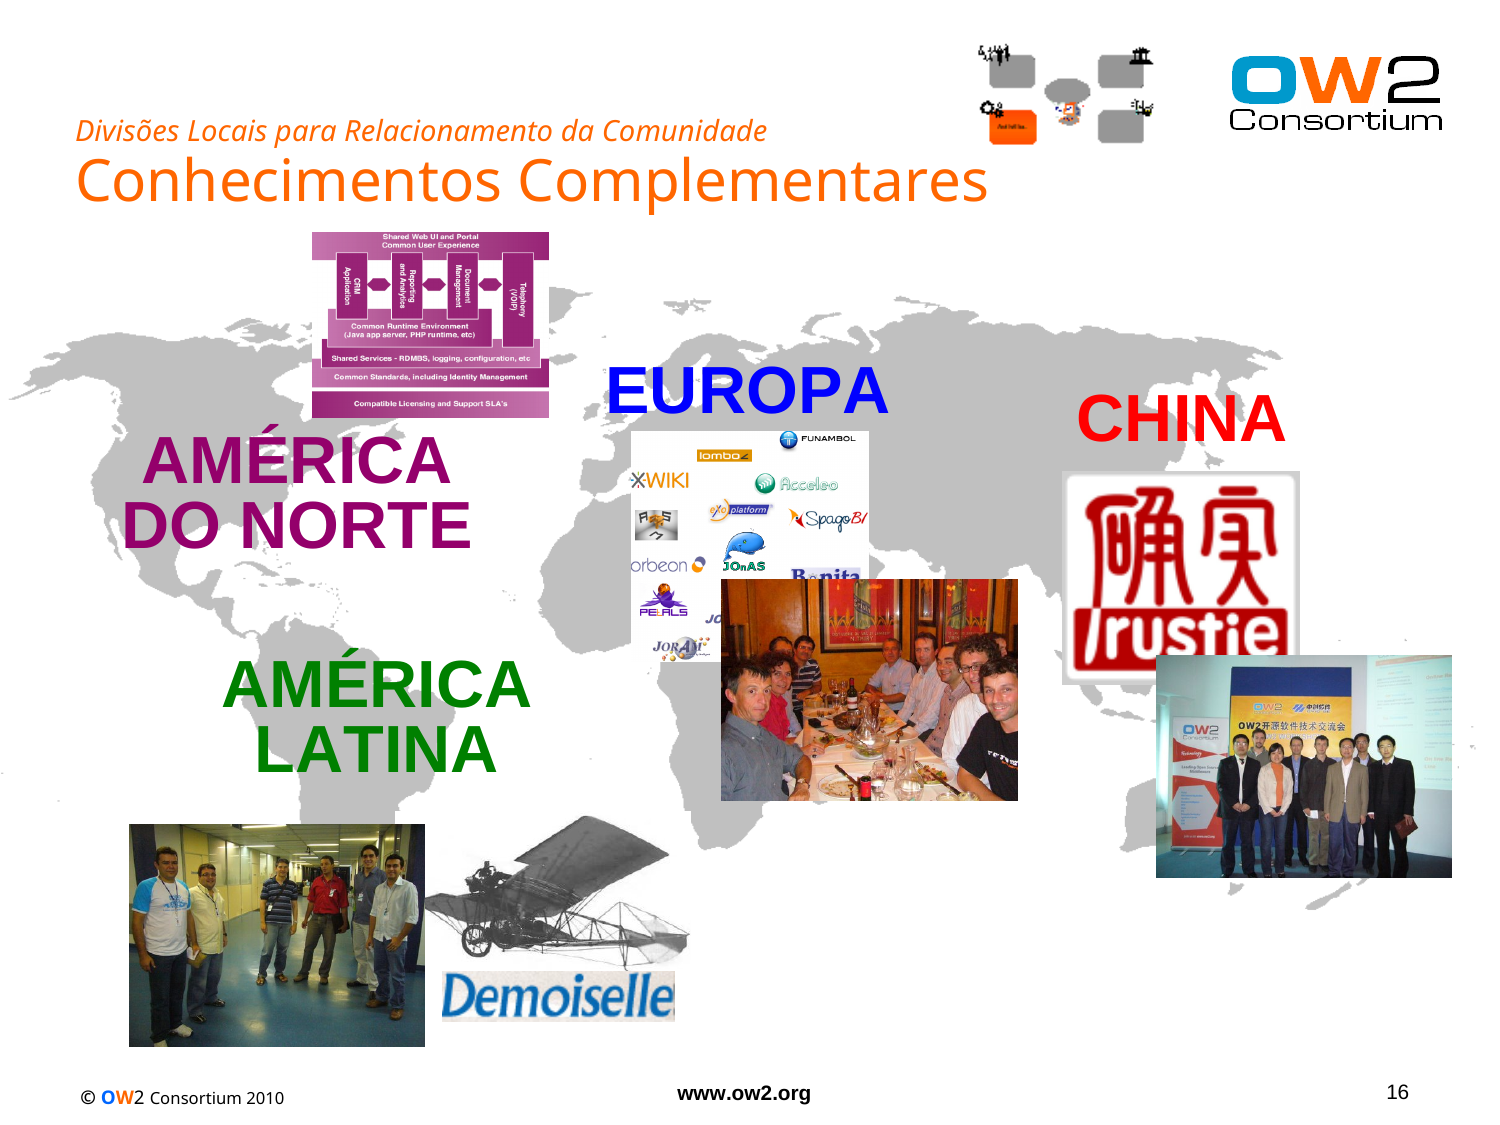

# Divisões Locais para Relacionamento da Comunidade Conhecimentos Complementares
EUROPA
CHINA
AMÉRICA
DO NORTE
AMÉRICA
LATINA
16